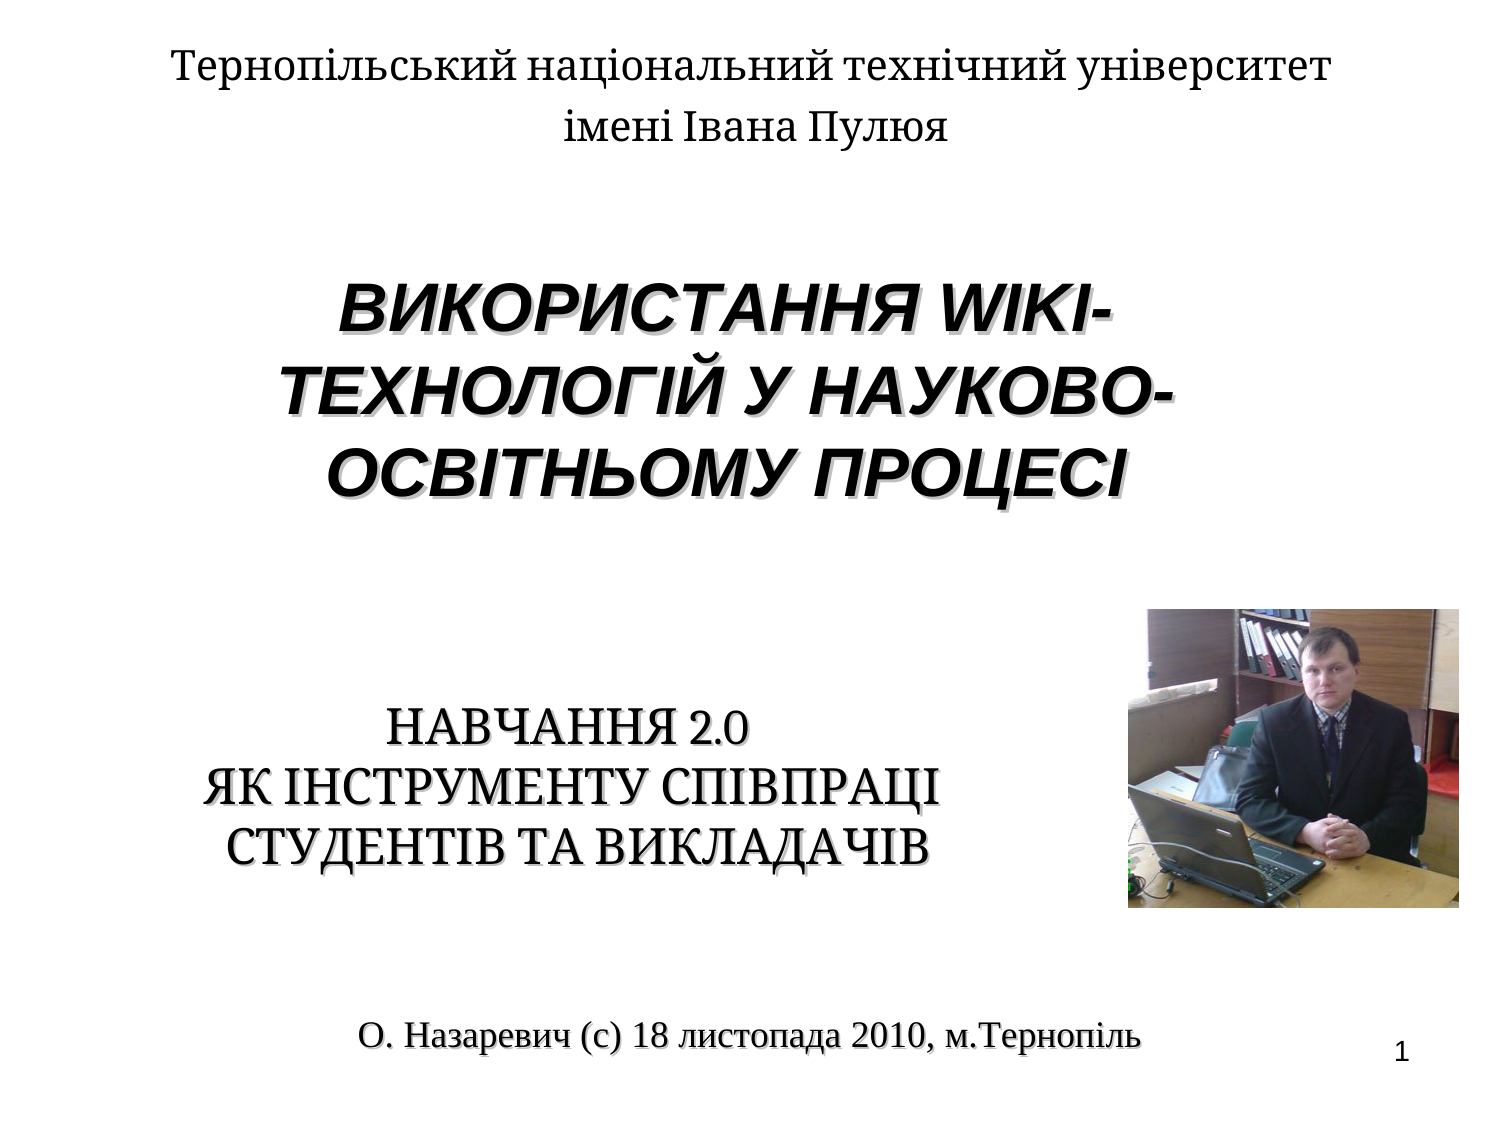

Тернопільський національний технічний університет
імені Івана Пулюя
ВИКОРИСТАННЯ WIKI-ТЕХНОЛОГІЙ У НАУКОВО-ОСВІТНЬОМУ ПРОЦЕСІ
# НАВЧАННЯ 2.0 ЯК ІНСТРУМЕНТУ СПІВПРАЦІ СТУДЕНТІВ ТА ВИКЛАДАЧІВ
О. Назаревич (с) 18 листопада 2010, м.Тернопіль
1